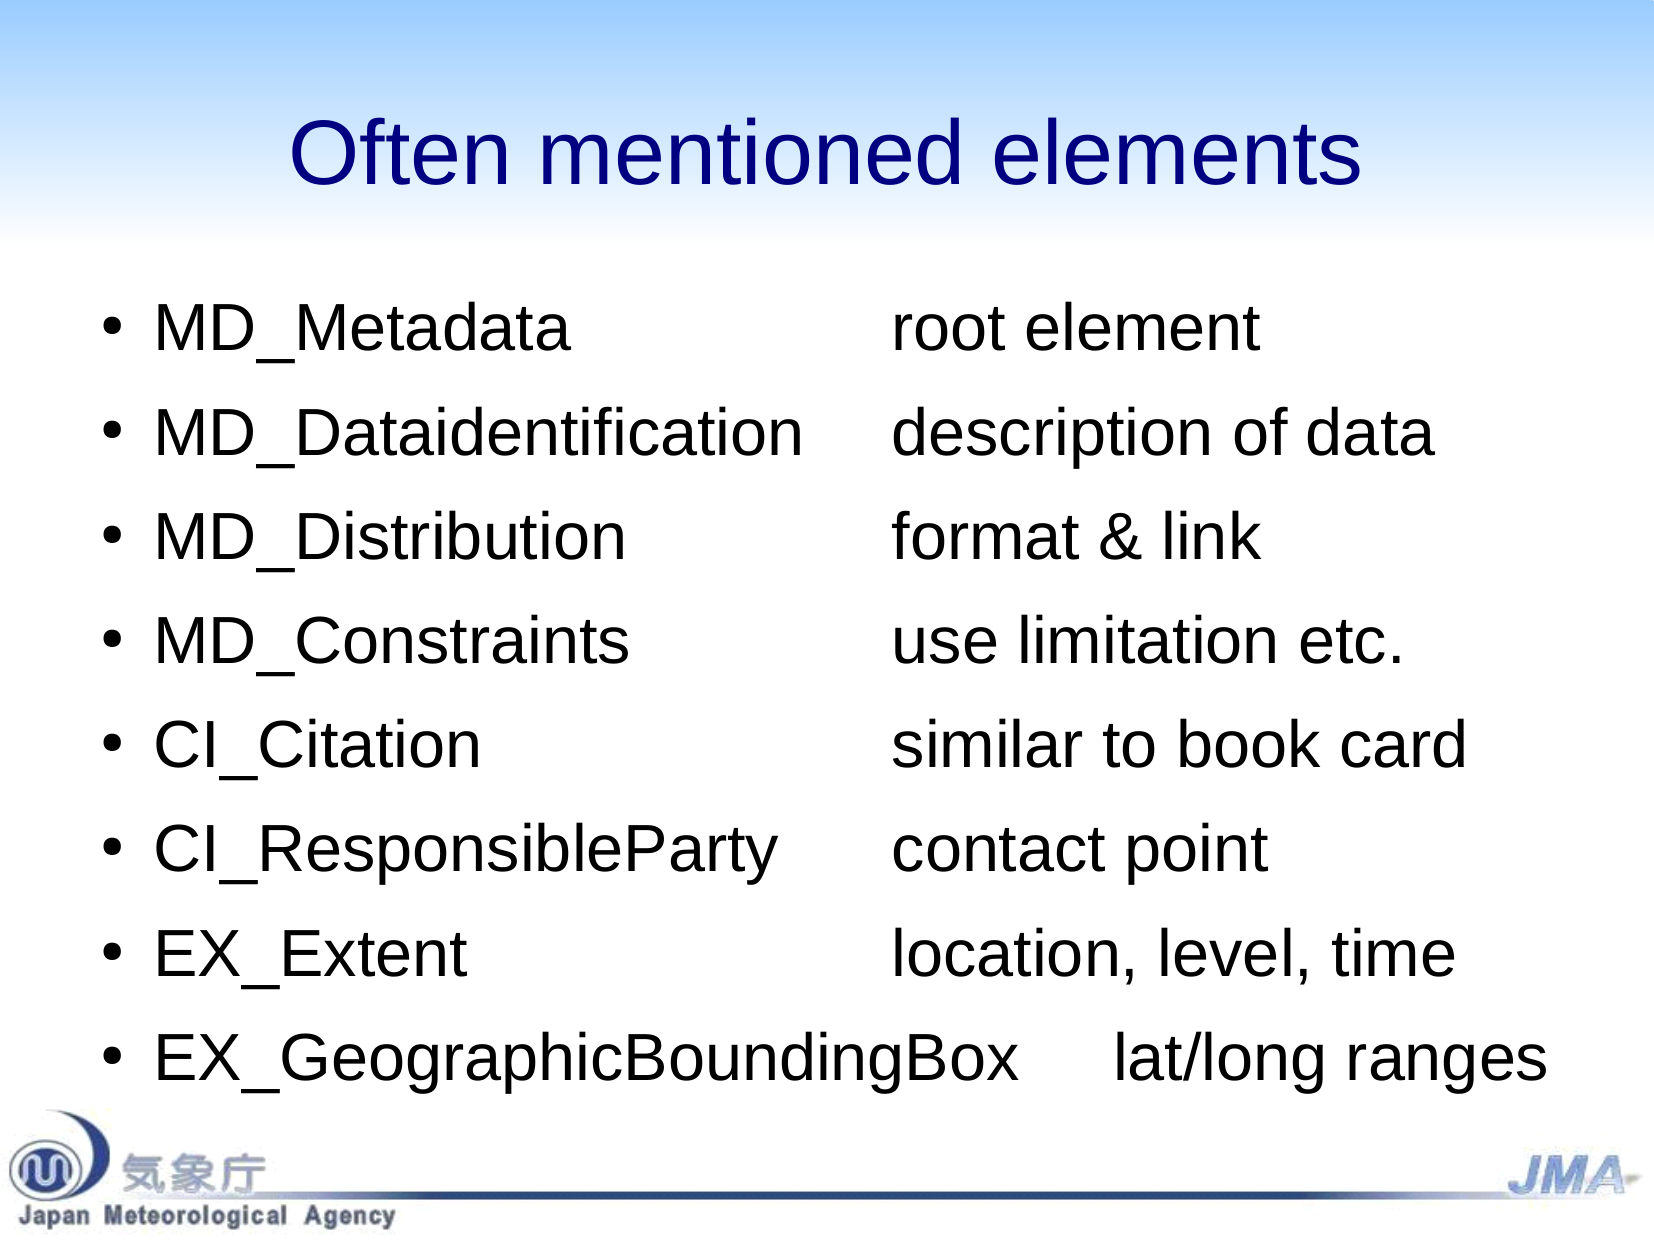

# Often mentioned elements
MD_Metadata					root element
MD_Dataidentification		description of data
MD_Distribution				format & link
MD_Constraints				use limitation etc.
CI_Citation						similar to book card
CI_ResponsibleParty		contact point
EX_Extent						location, level, time
EX_GeographicBoundingBox		lat/long ranges